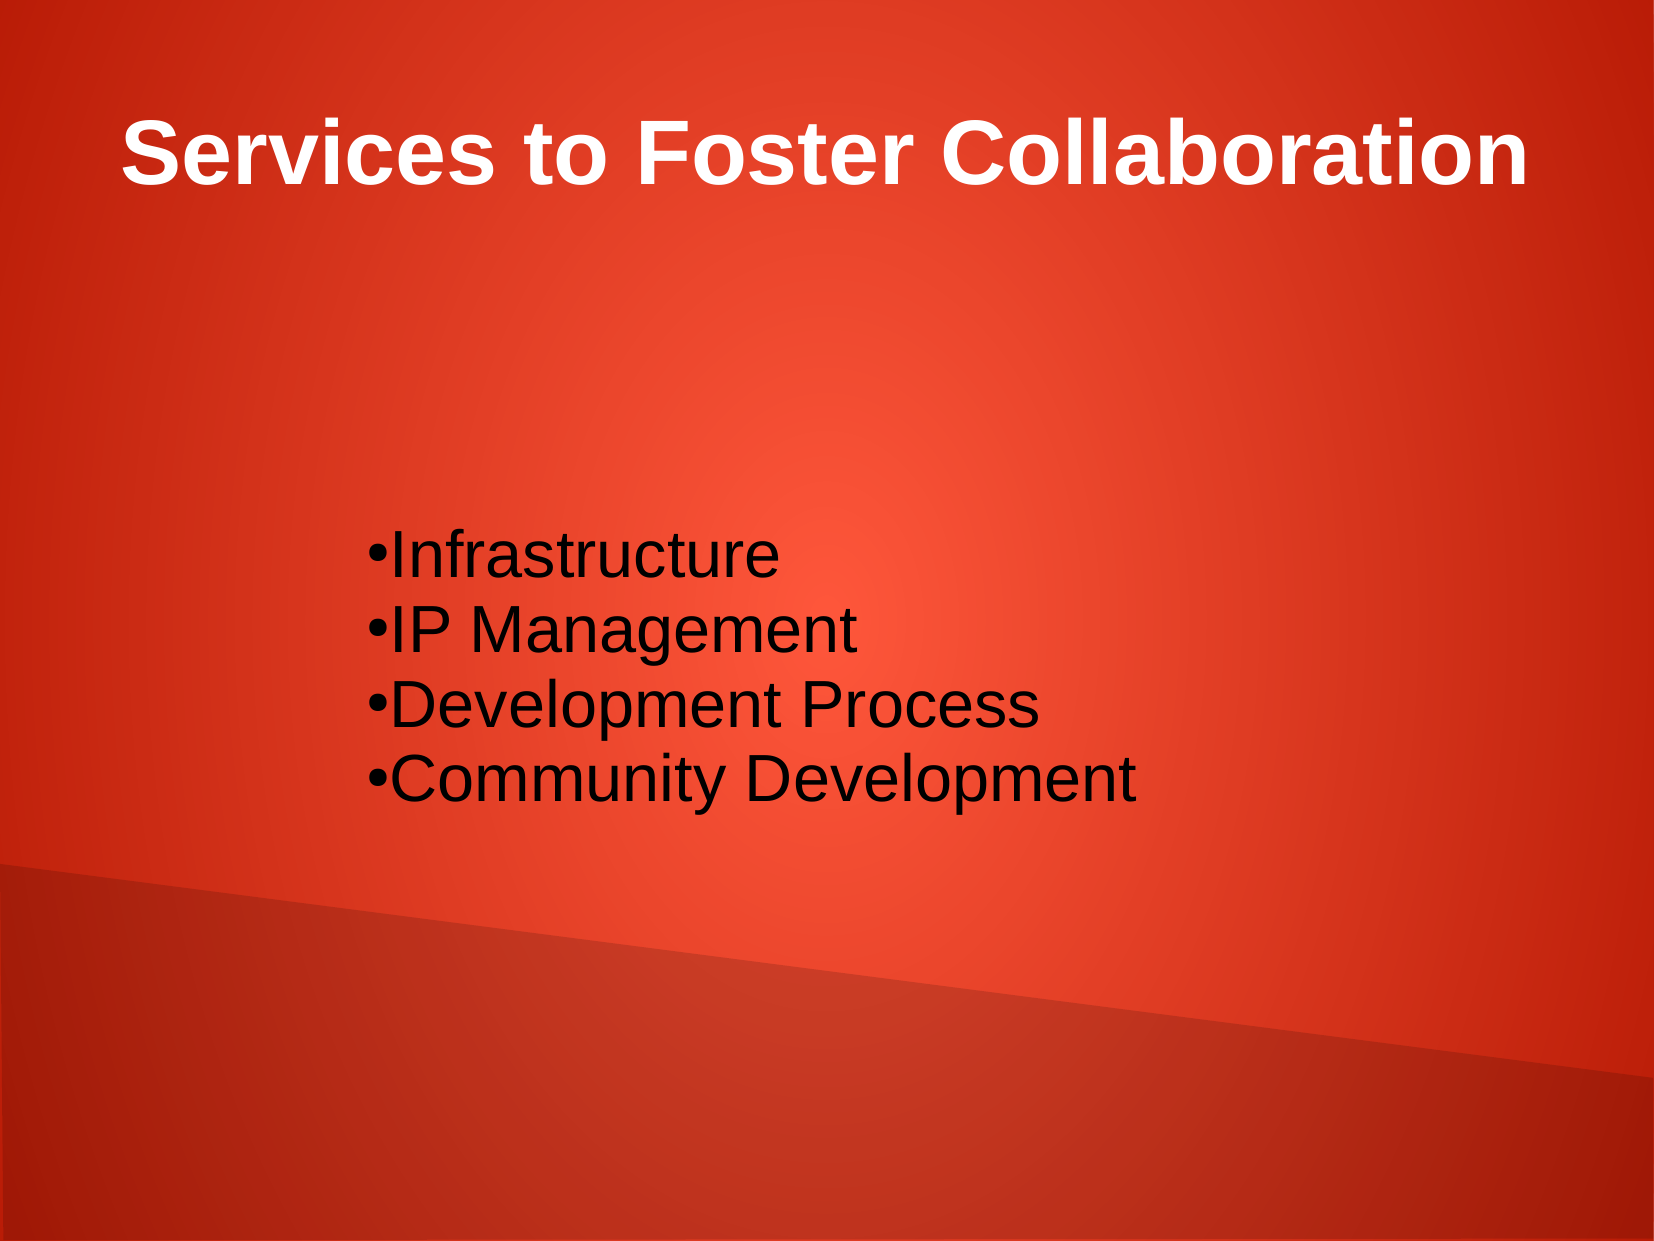

# Services to Foster Collaboration
Infrastructure
IP Management
Development Process
Community Development